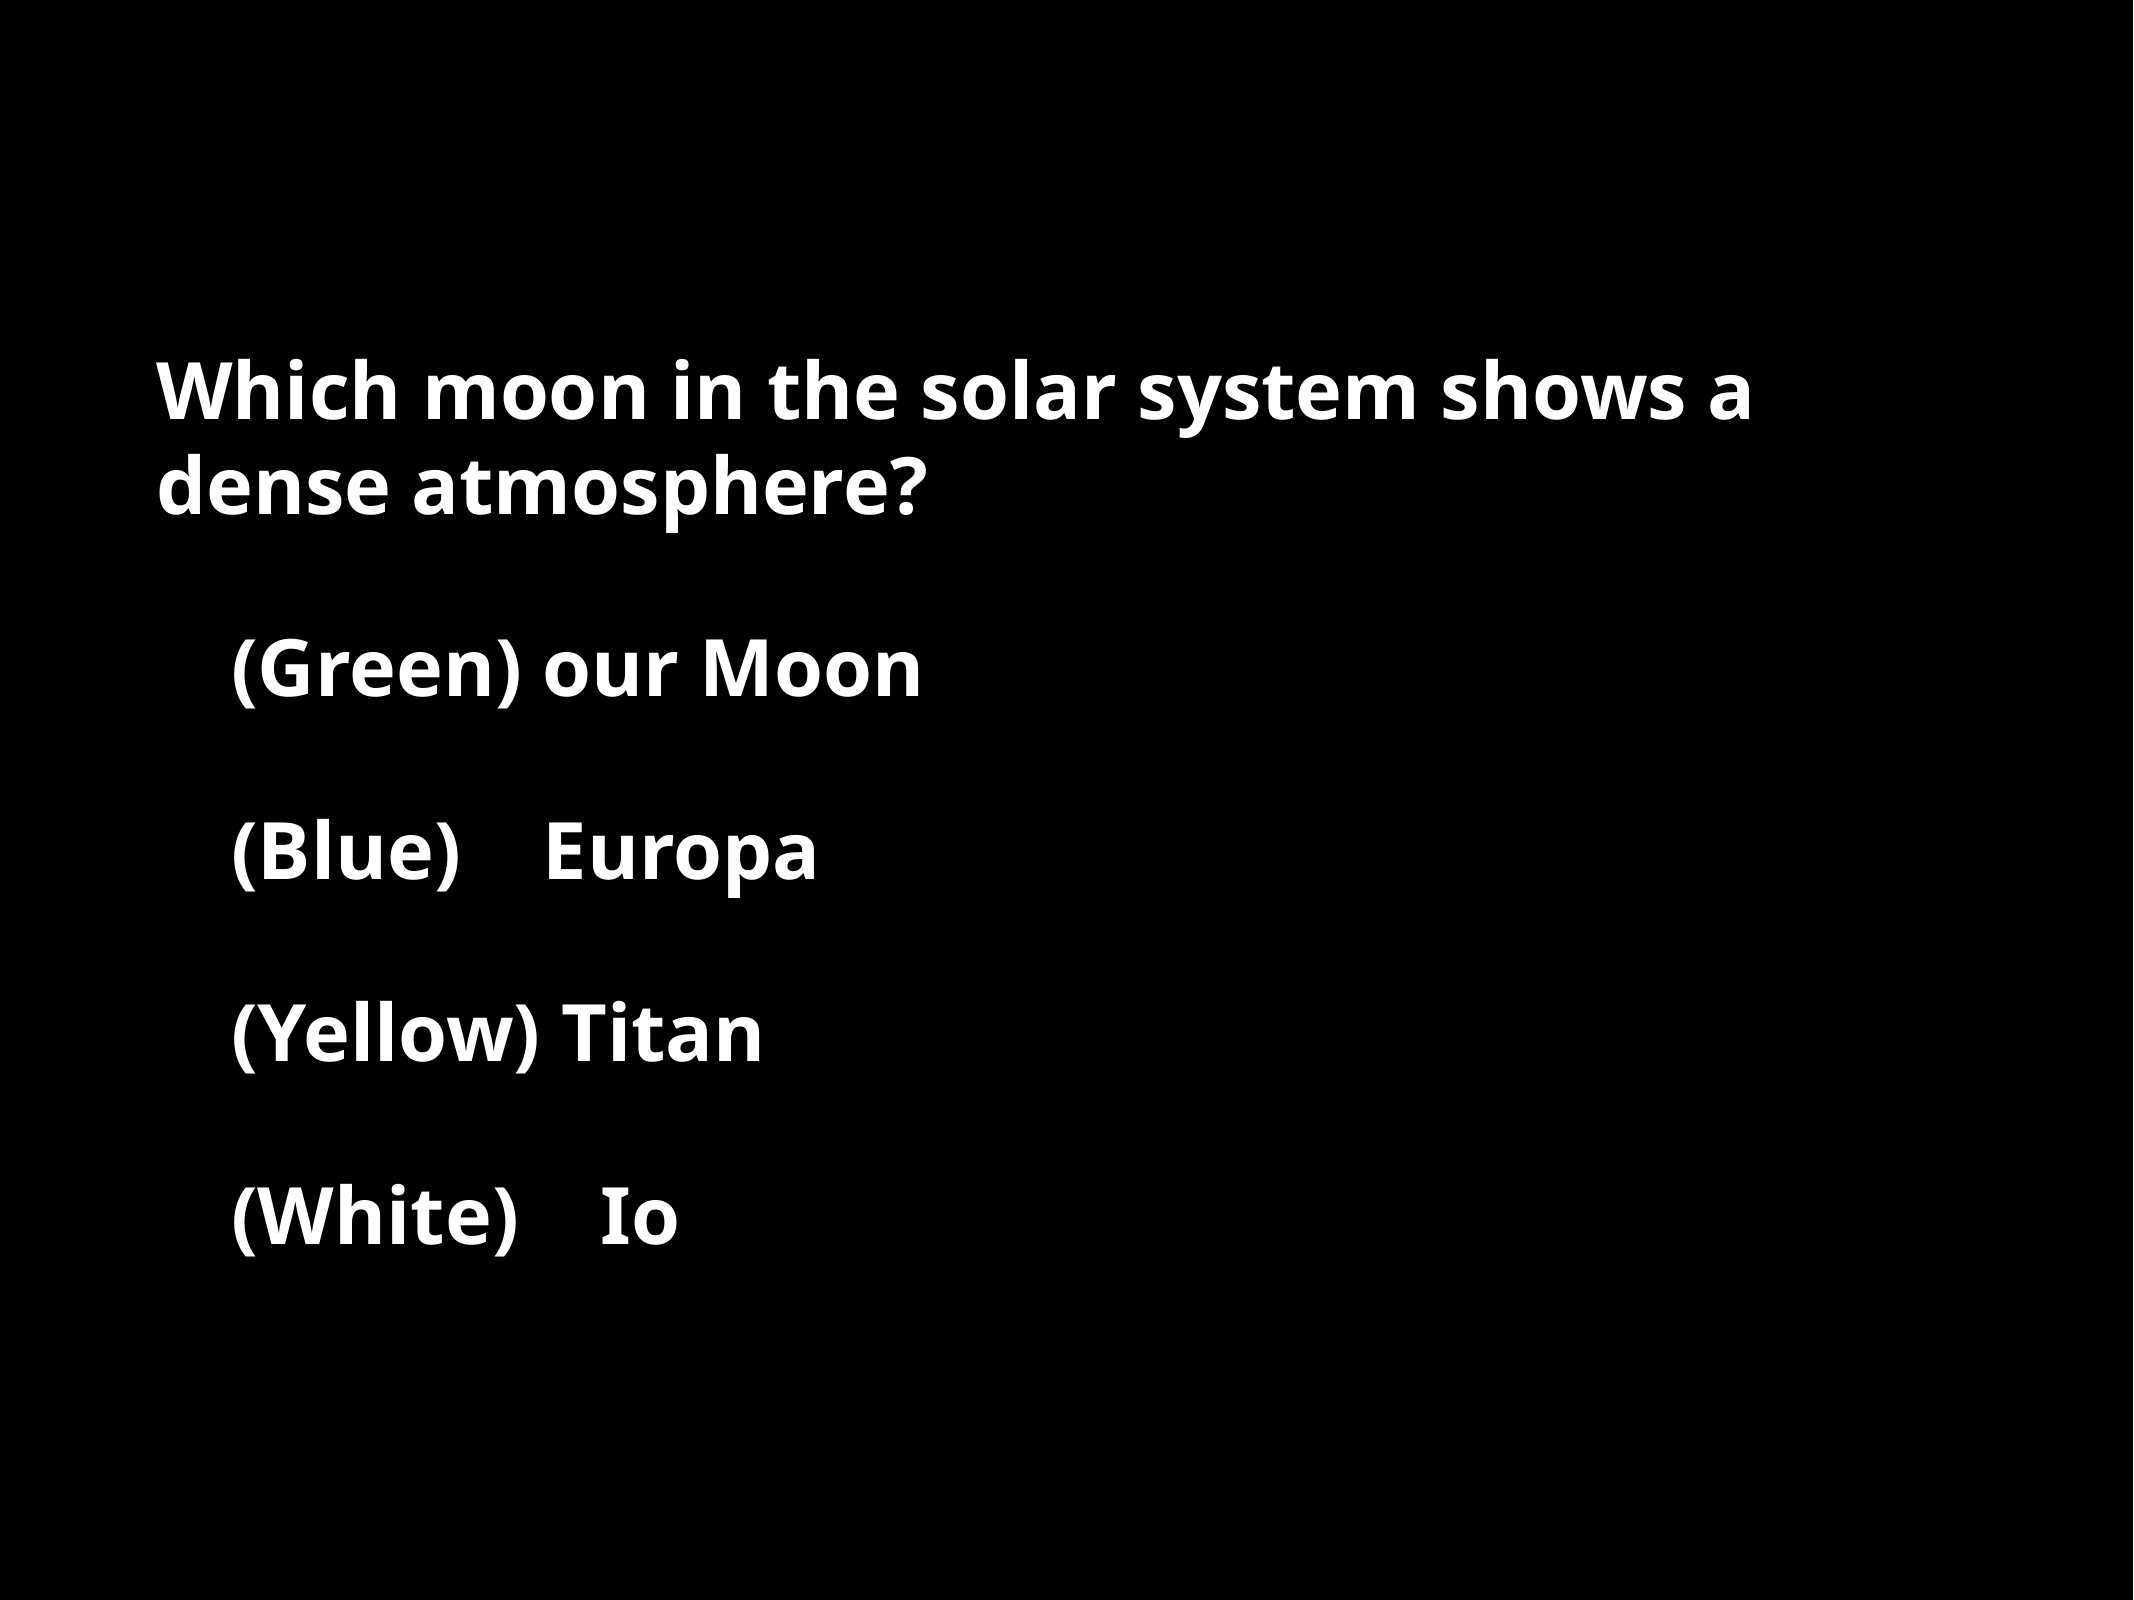

# Which moon in the solar system shows a dense atmosphere?
	(Green) our Moon
	(Blue) Europa
	(Yellow) Titan
	(White) Io